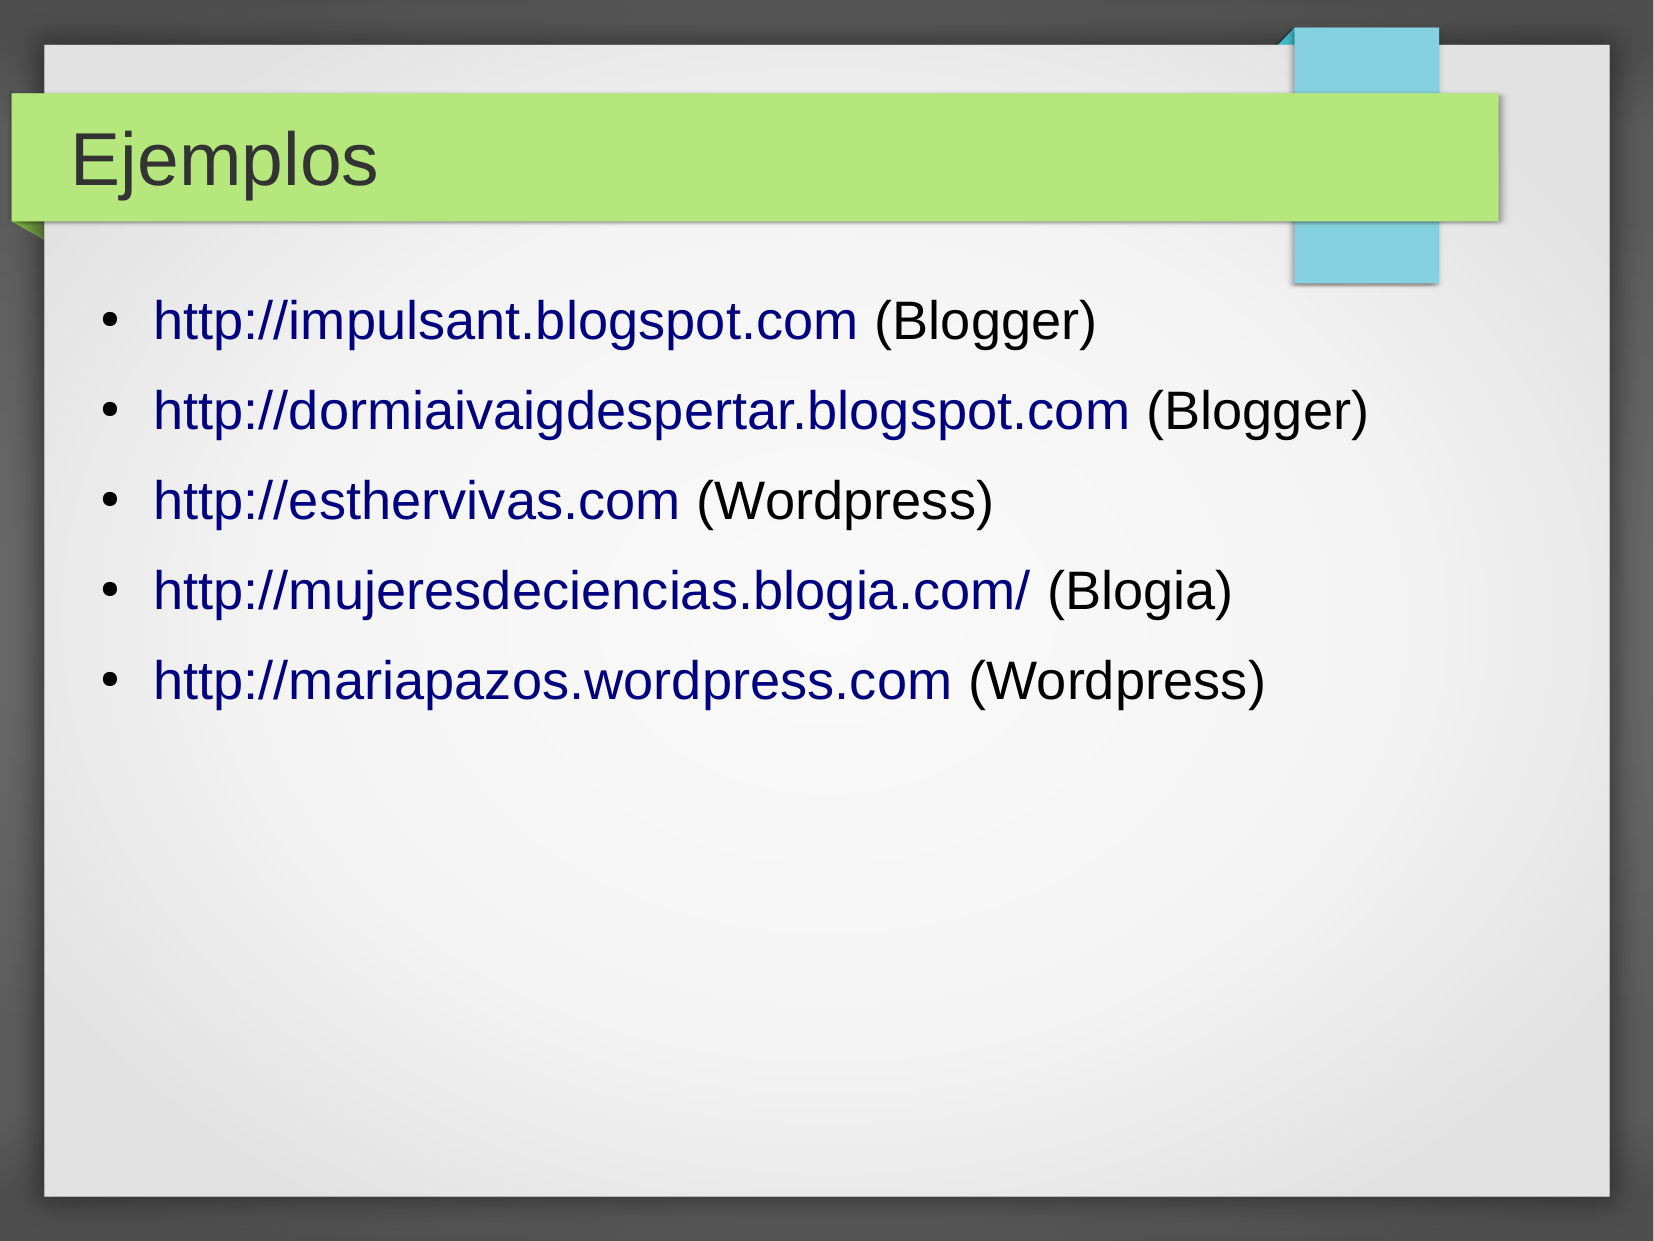

# Ejemplos
http://impulsant.blogspot.com (Blogger)
http://dormiaivaigdespertar.blogspot.com (Blogger)
http://esthervivas.com (Wordpress)
http://mujeresdeciencias.blogia.com/ (Blogia)
http://mariapazos.wordpress.com (Wordpress)